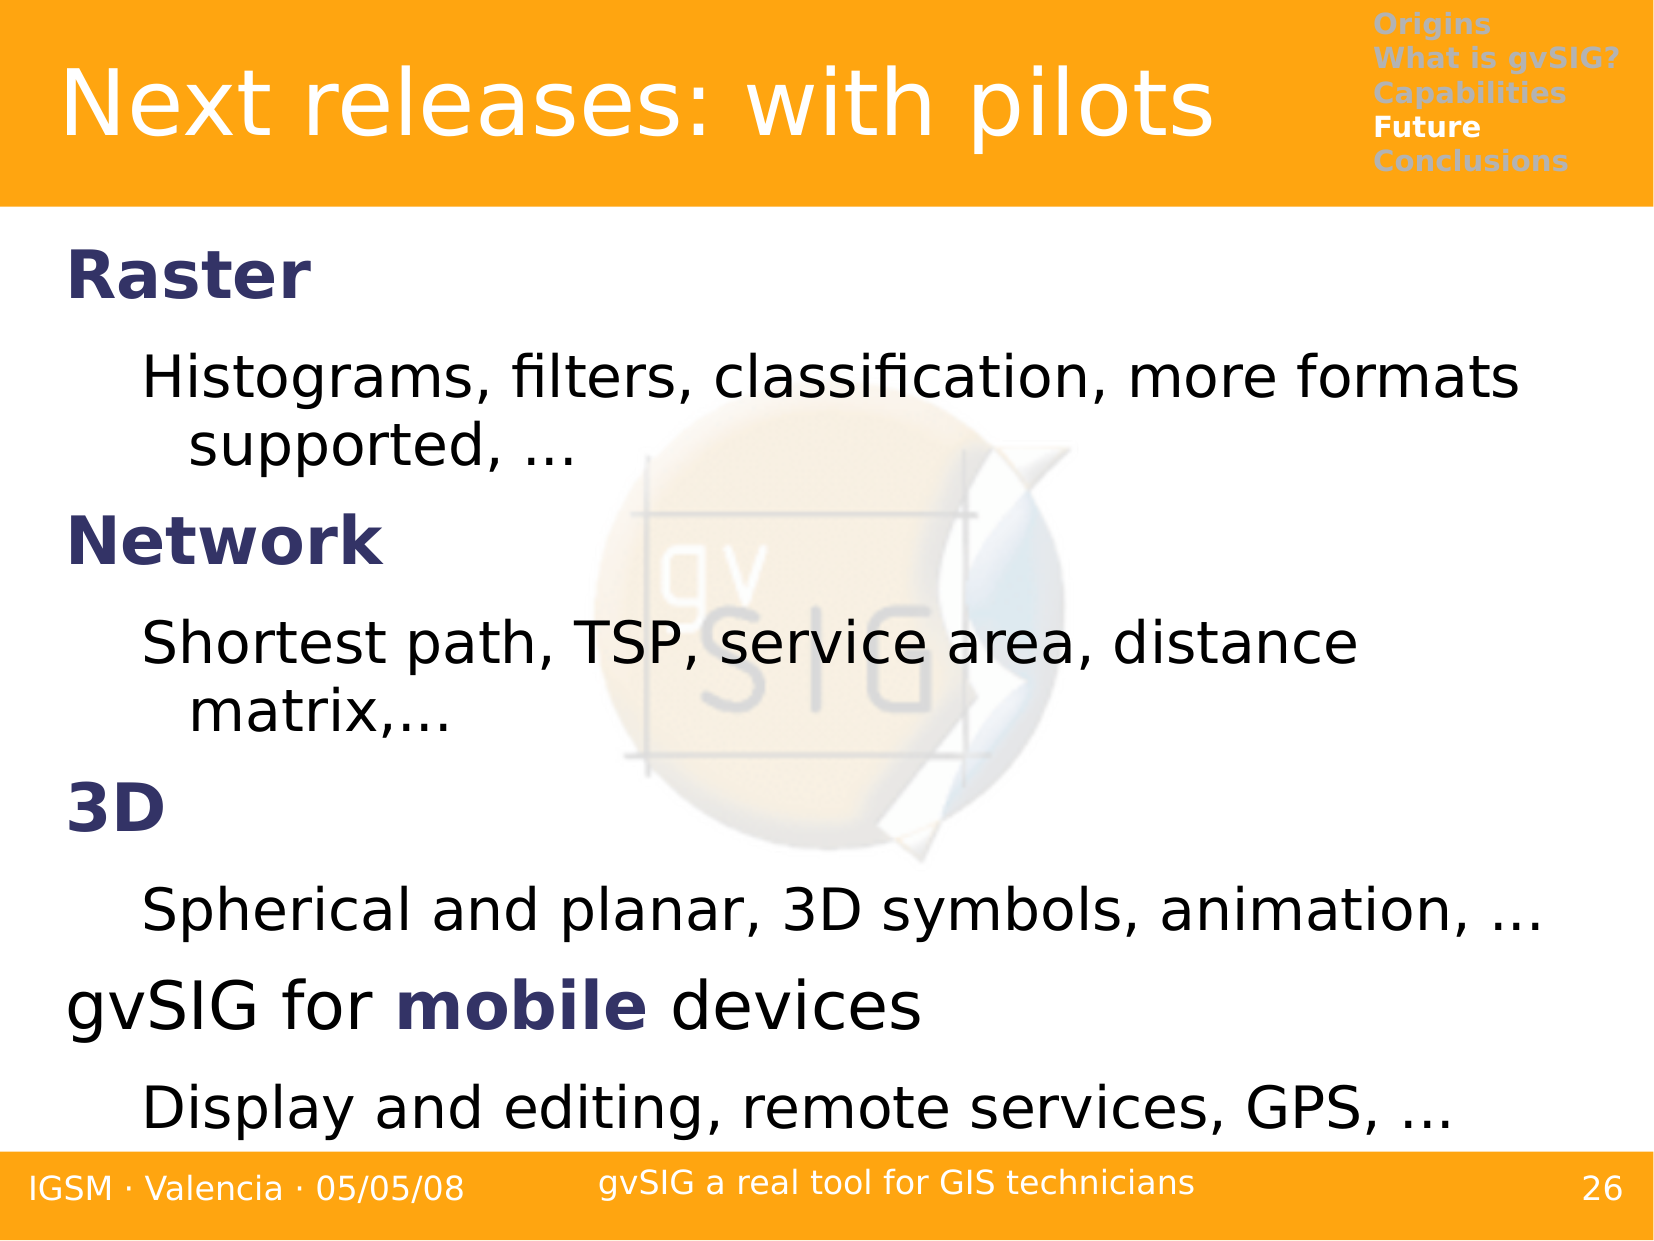

Origins
What is gvSIG?
Capabilities
Future
Conclusions
# Next releases: with pilots
Raster
Histograms, filters, classification, more formats supported, ...
Network
Shortest path, TSP, service area, distance matrix,...
3D
Spherical and planar, 3D symbols, animation, ...
gvSIG for mobile devices
Display and editing, remote services, GPS, ...
gvSIG a real tool for GIS technicians
IGSM · Valencia · 05/05/08
26